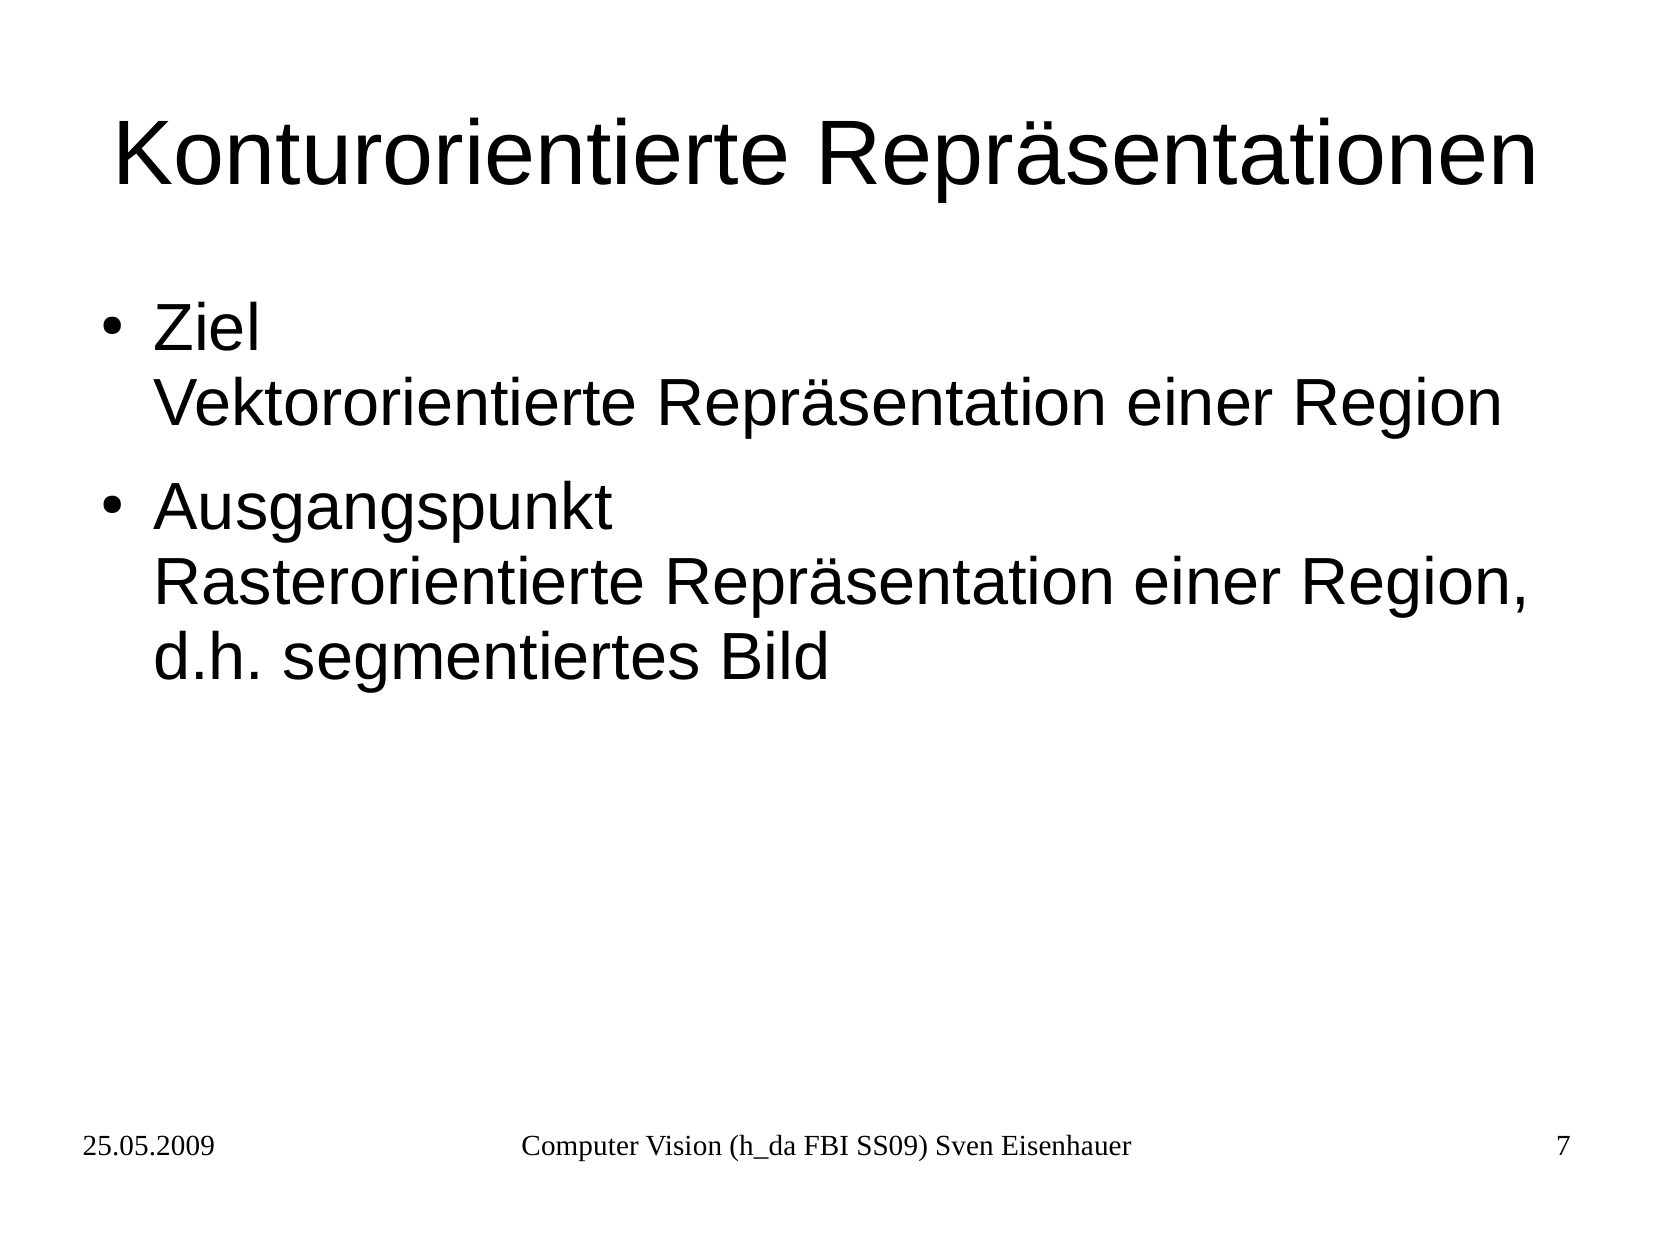

# Konturorientierte Repräsentationen
Ziel
Vektororientierte Repräsentation einer Region
Ausgangspunkt
Rasterorientierte Repräsentation einer Region,
d.h. segmentiertes Bild
25.05.2009
Computer Vision (h_da FBI SS09) Sven Eisenhauer
7